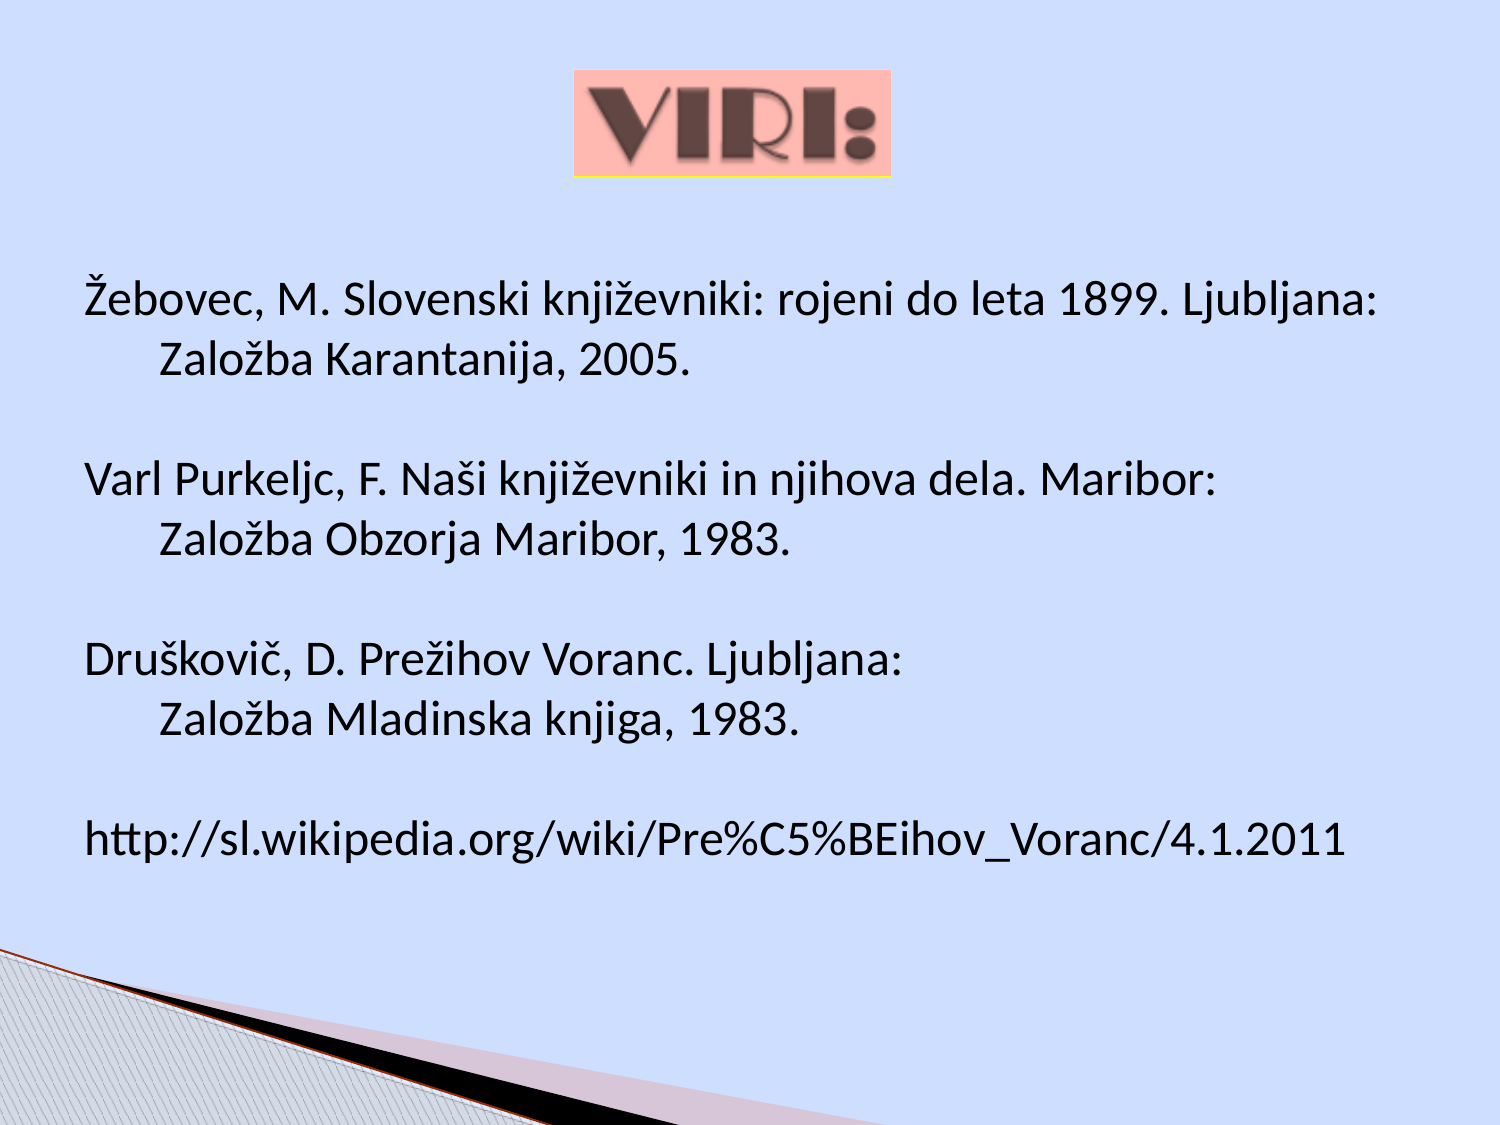

Žebovec, M. Slovenski književniki: rojeni do leta 1899. Ljubljana:
	Založba Karantanija, 2005.
Varl Purkeljc, F. Naši književniki in njihova dela. Maribor:
	Založba Obzorja Maribor, 1983.
Druškovič, D. Prežihov Voranc. Ljubljana:
	Založba Mladinska knjiga, 1983.
http://sl.wikipedia.org/wiki/Pre%C5%BEihov_Voranc/4.1.2011